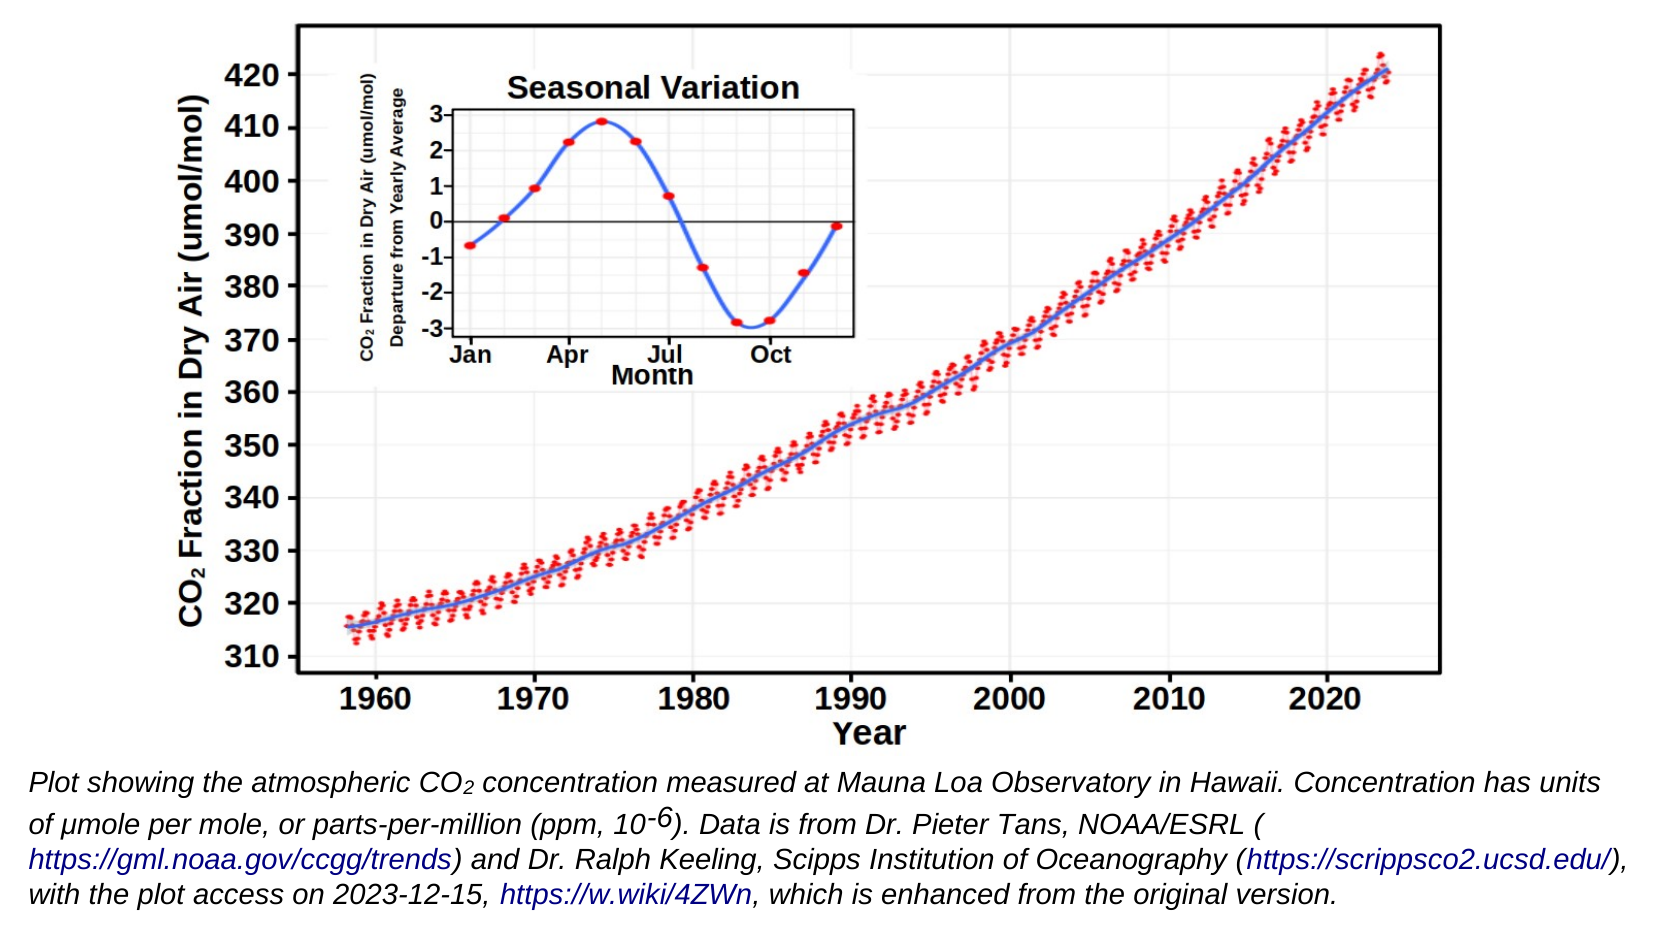

Plot showing the atmospheric CO2 concentration measured at Mauna Loa Observatory in Hawaii. Concentration has units of μmole per mole, or parts-per-million (ppm, 10-6). Data is from Dr. Pieter Tans, NOAA/ESRL (https://gml.noaa.gov/ccgg/trends) and Dr. Ralph Keeling, Scipps Institution of Oceanography (https://scrippsco2.ucsd.edu/), with the plot access on 2023-12-15, https://w.wiki/4ZWn, which is enhanced from the original version.